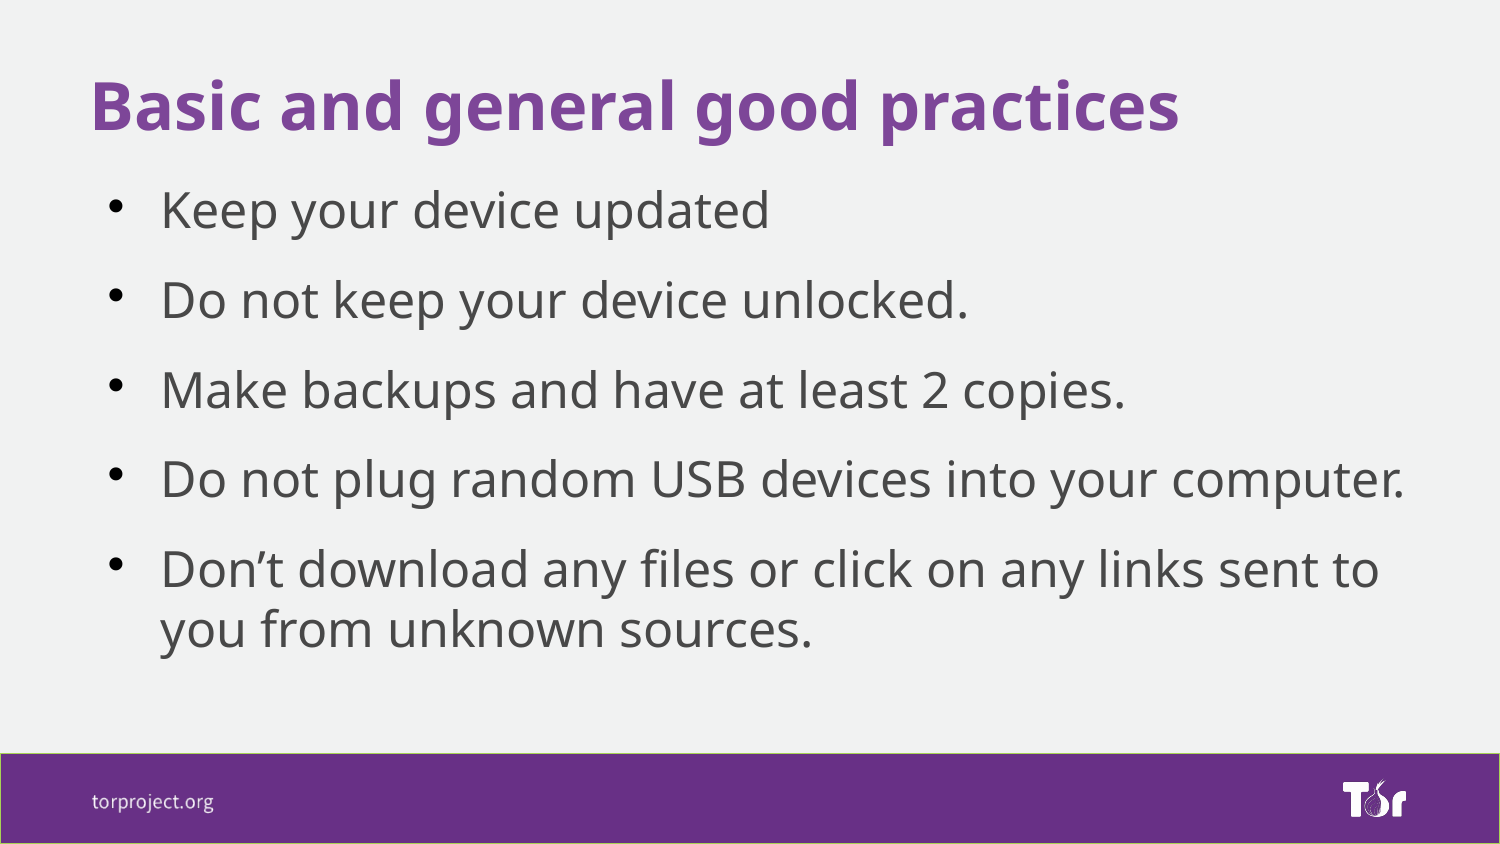

Basic and general good practices
Keep your device updated
Do not keep your device unlocked.
Make backups and have at least 2 copies.
Do not plug random USB devices into your computer.
Don’t download any files or click on any links sent to you from unknown sources.